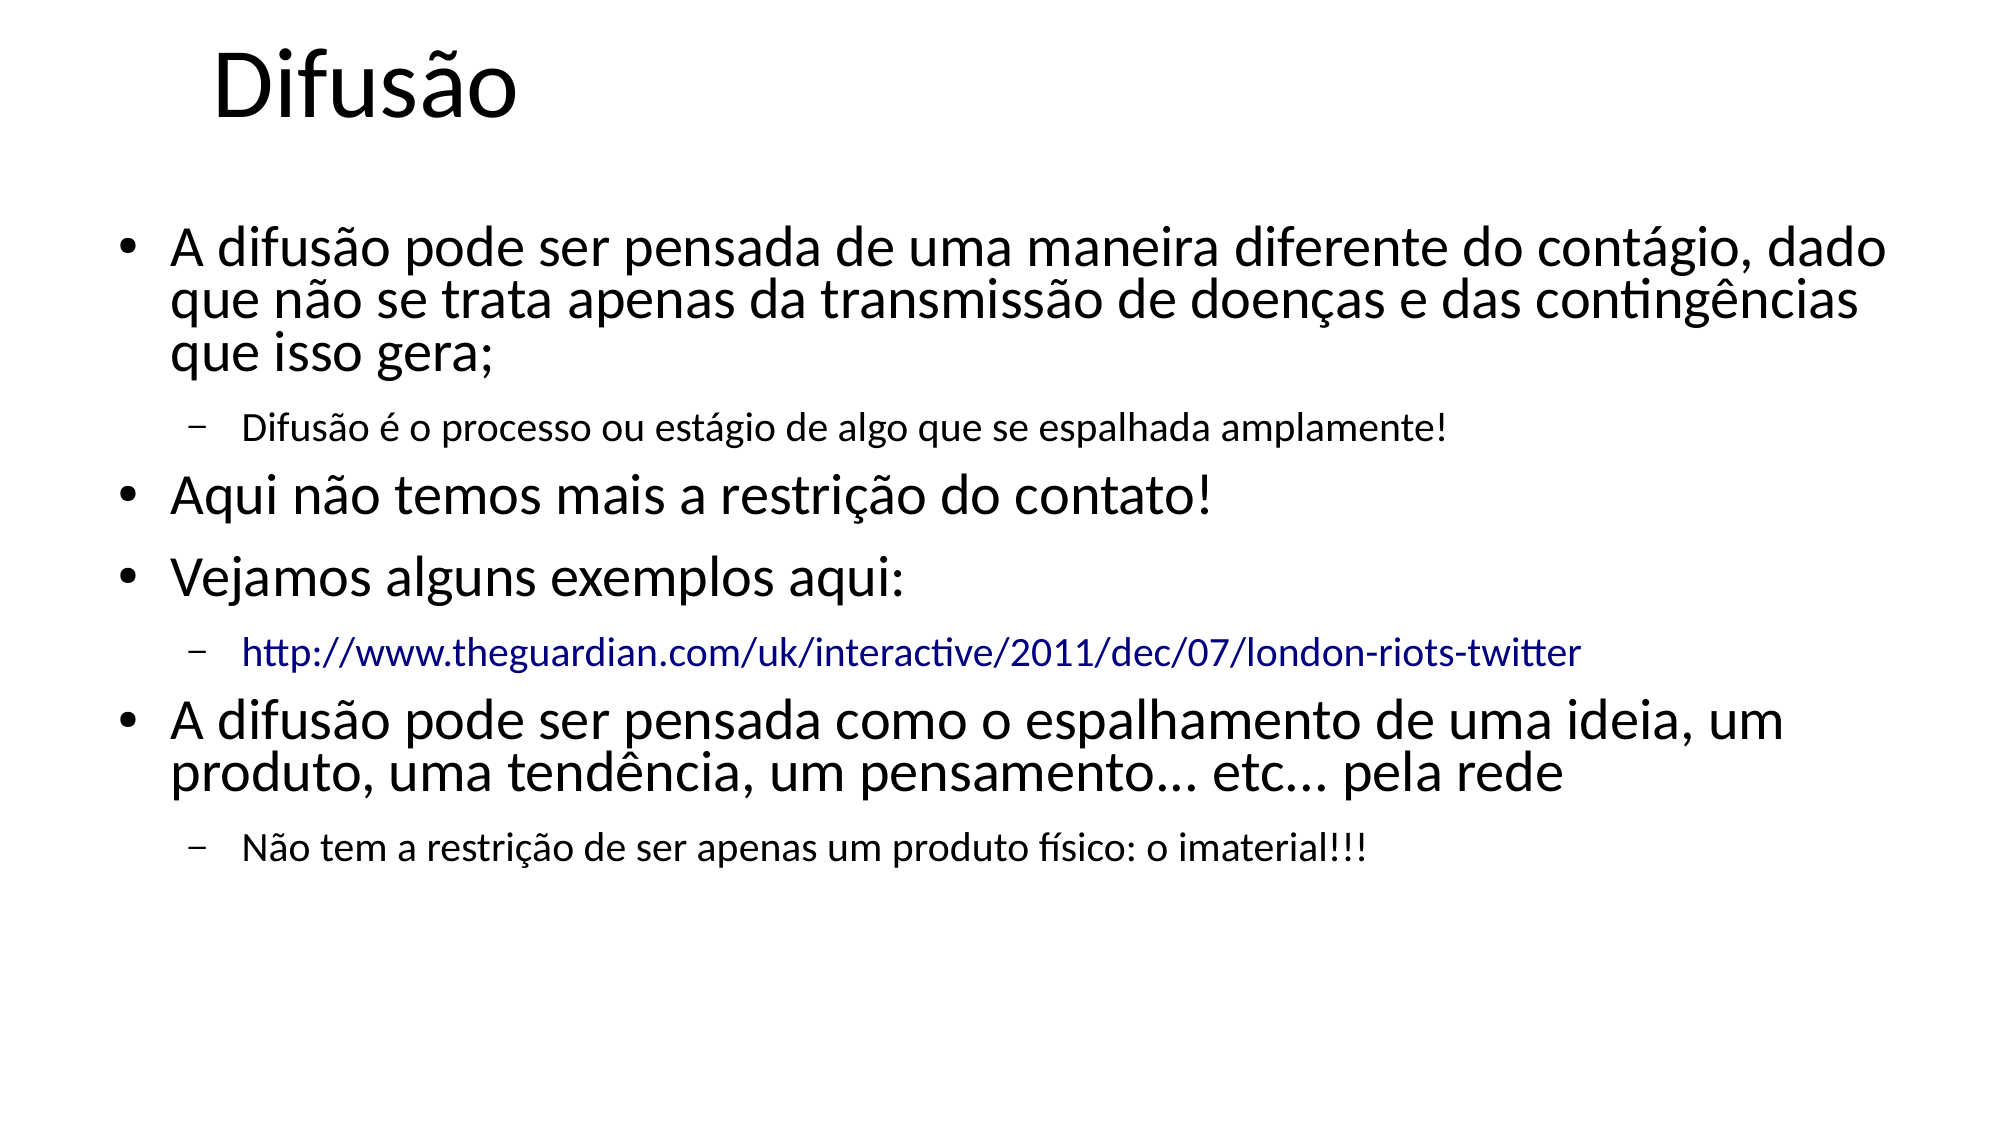

# Difusão
A difusão pode ser pensada de uma maneira diferente do contágio, dado que não se trata apenas da transmissão de doenças e das contingências que isso gera;
Difusão é o processo ou estágio de algo que se espalhada amplamente!
Aqui não temos mais a restrição do contato!
Vejamos alguns exemplos aqui:
http://www.theguardian.com/uk/interactive/2011/dec/07/london-riots-twitter
A difusão pode ser pensada como o espalhamento de uma ideia, um produto, uma tendência, um pensamento... etc... pela rede
Não tem a restrição de ser apenas um produto físico: o imaterial!!!